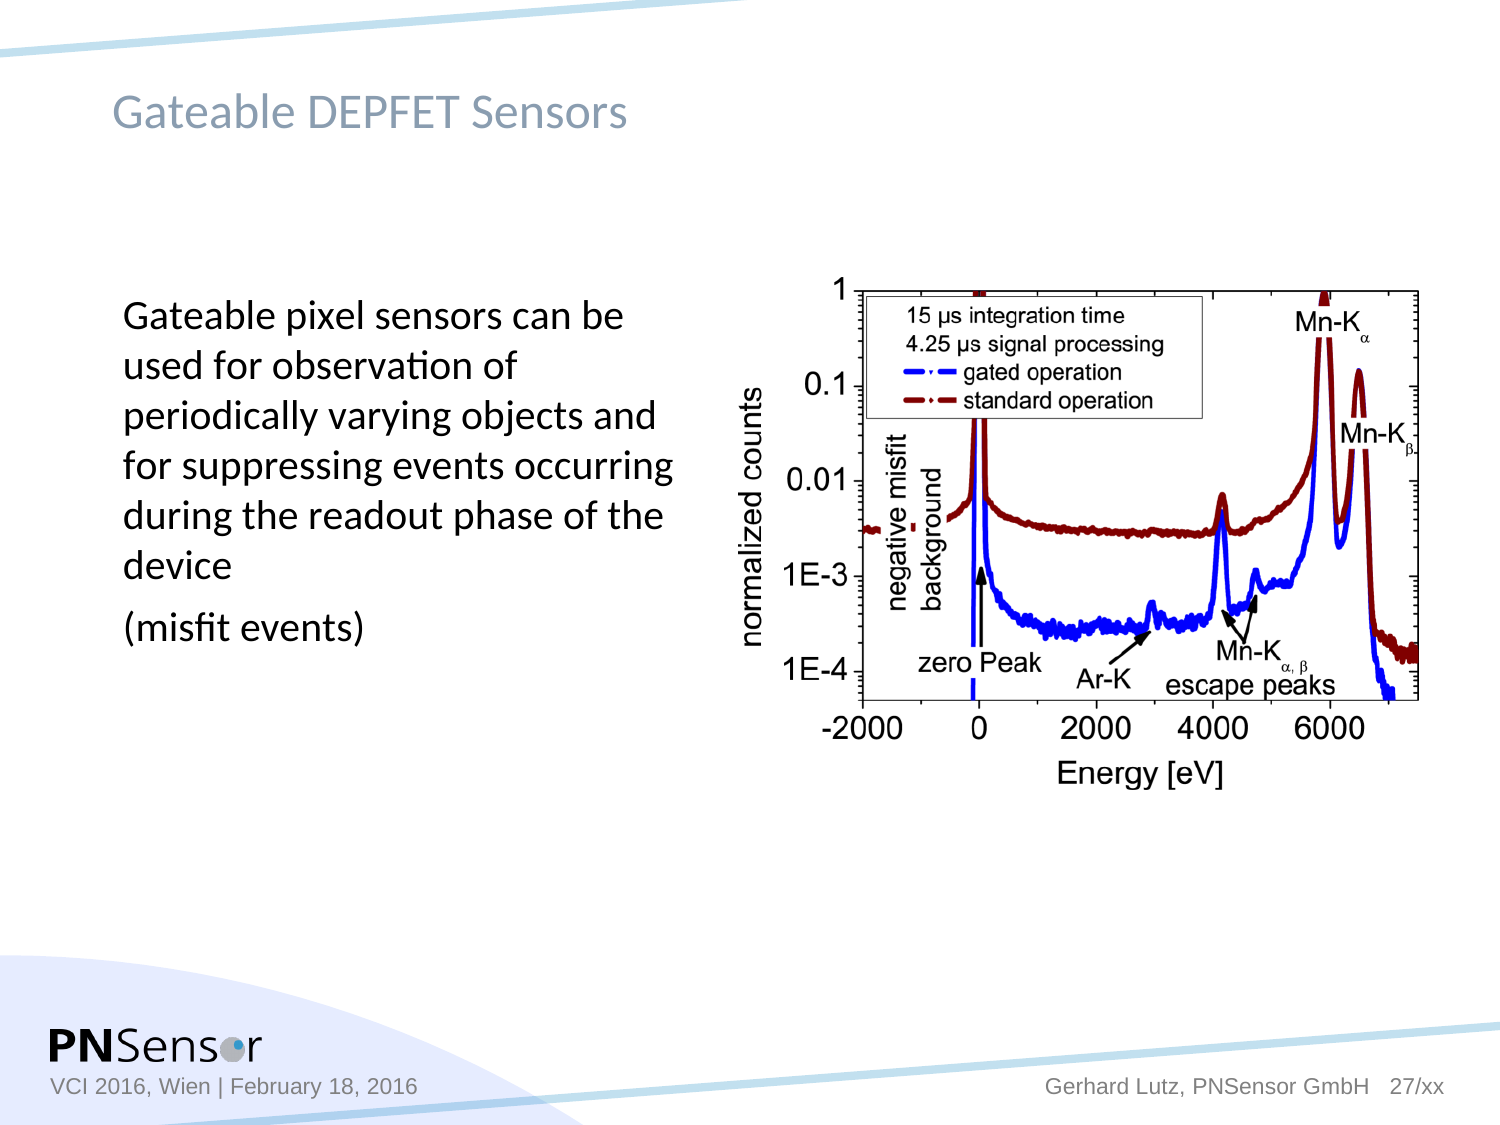

# Gateable DEPFET Sensors
Gateable pixel sensors can be used for observation of periodically varying objects and for suppressing events occurring during the readout phase of the device
(misfit events)